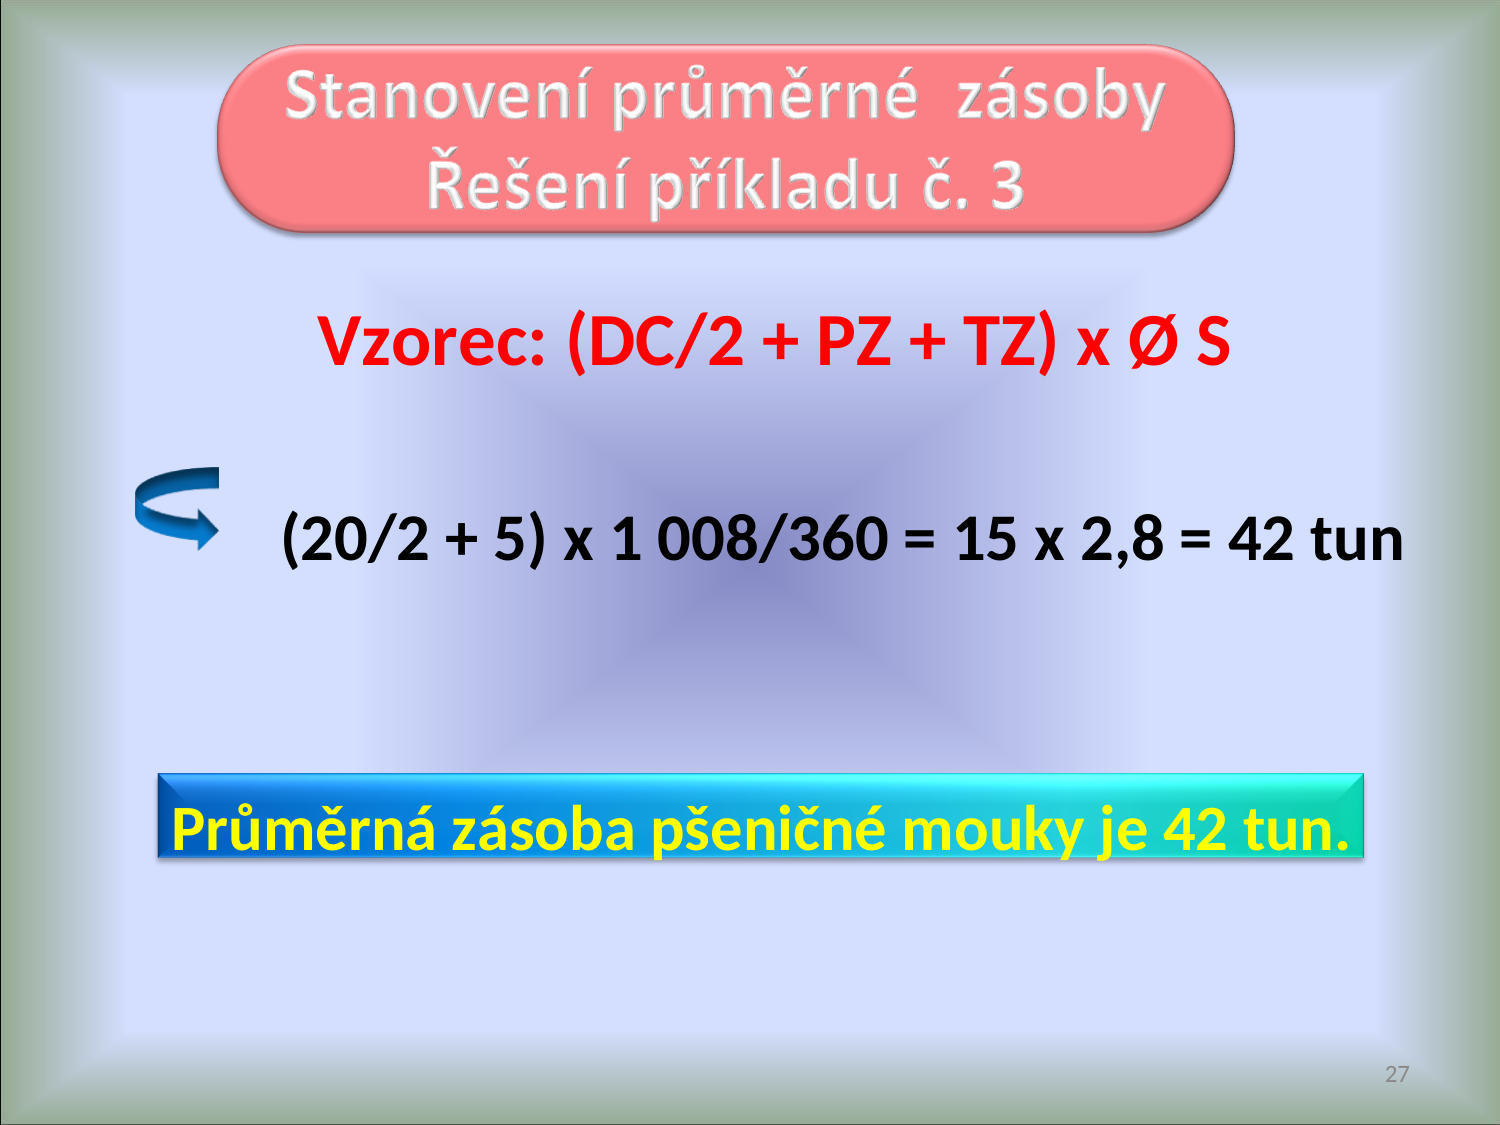

# Vzorec: (DC/2 + PZ + TZ) x Ø S
		 (20/2 + 5) x 1 008/360 = 15 x 2,8 = 42 tun
	Průměrná zásoba pšeničné mouky je 42 tun.